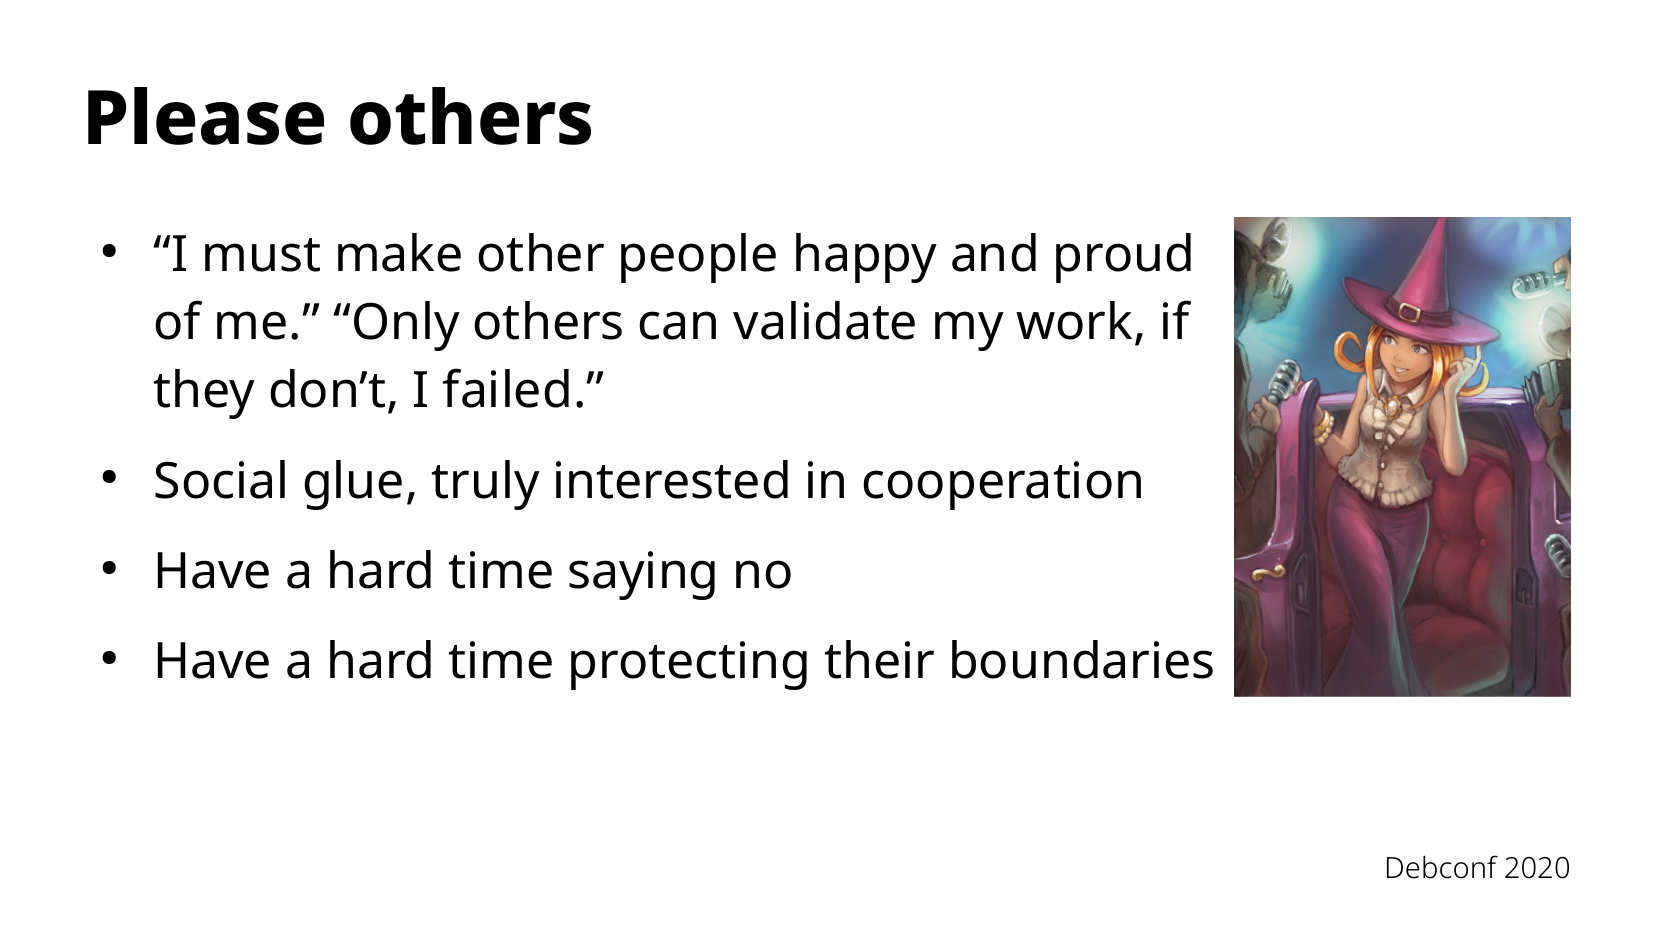

# Please others
“I must make other people happy and proud of me.” “Only others can validate my work, if they don’t, I failed.”
Social glue, truly interested in cooperation
Have a hard time saying no
Have a hard time protecting their boundaries
Debconf 2020